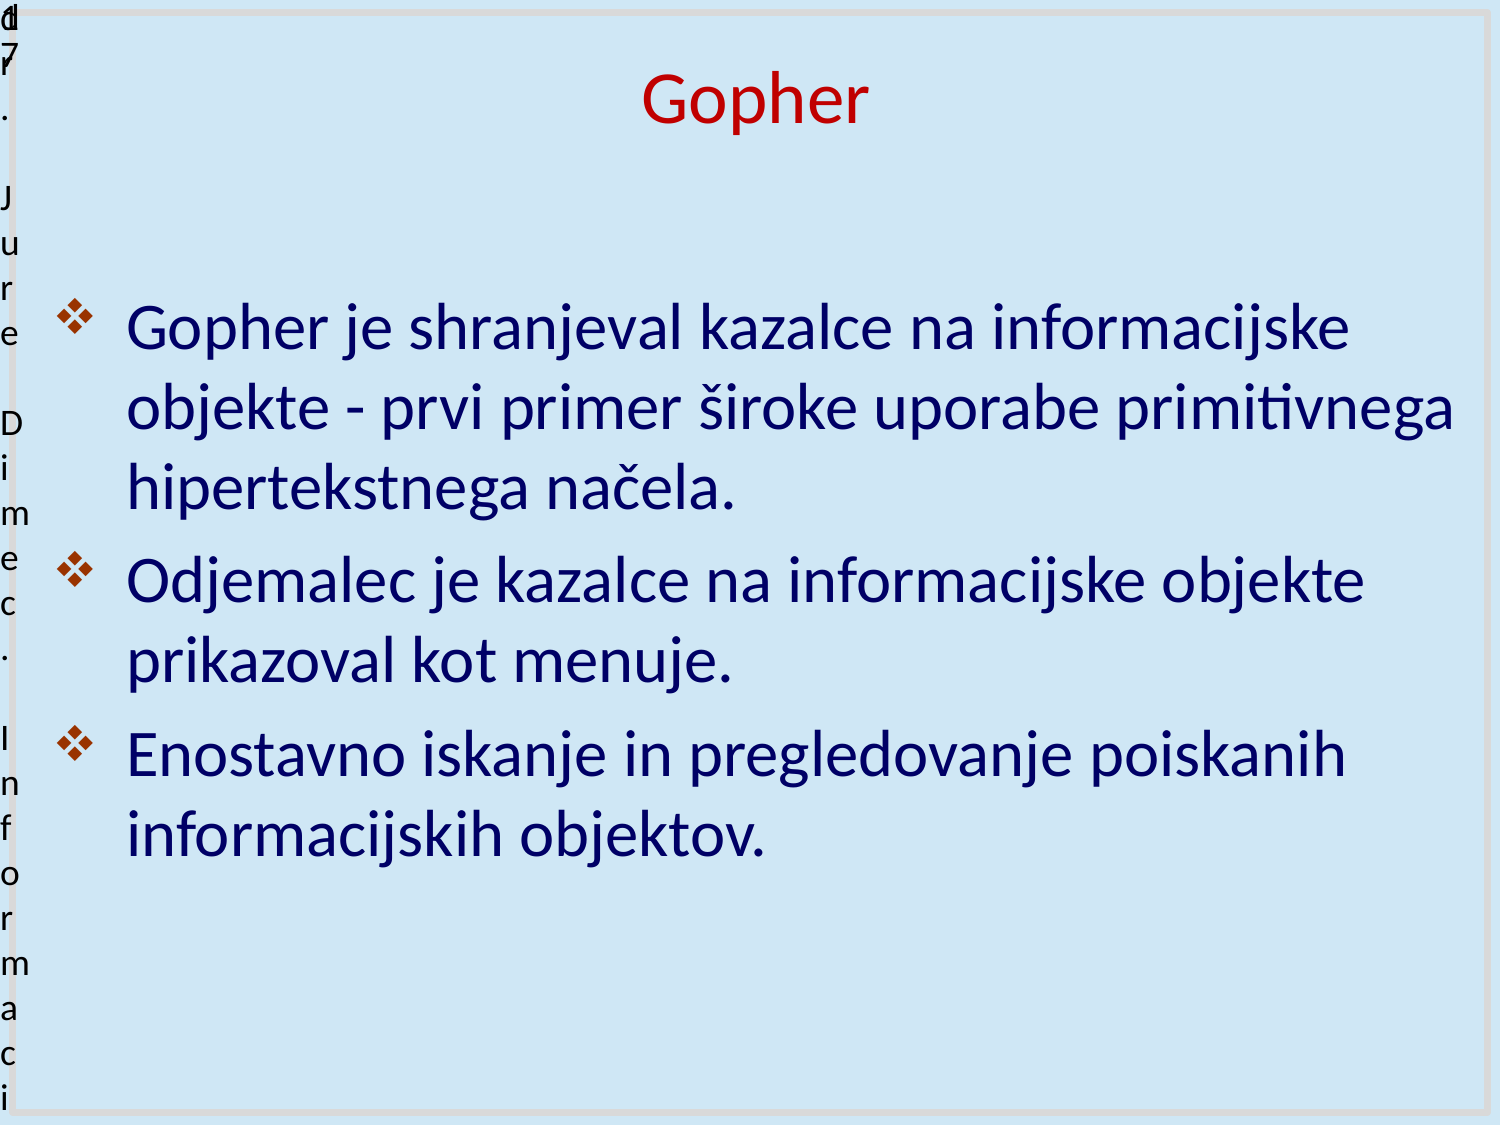

dr. Jure Dimec. Informacijski viri na Internetu (2010 / 11). Predspletne internetne storitve 2.
# Gopher
Gopher je shranjeval kazalce na informacijske objekte - prvi primer široke uporabe primitivnega hipertekstnega načela.
Odjemalec je kazalce na informacijske objekte prikazoval kot menuje.
Enostavno iskanje in pregledovanje poiskanih informacijskih objektov.